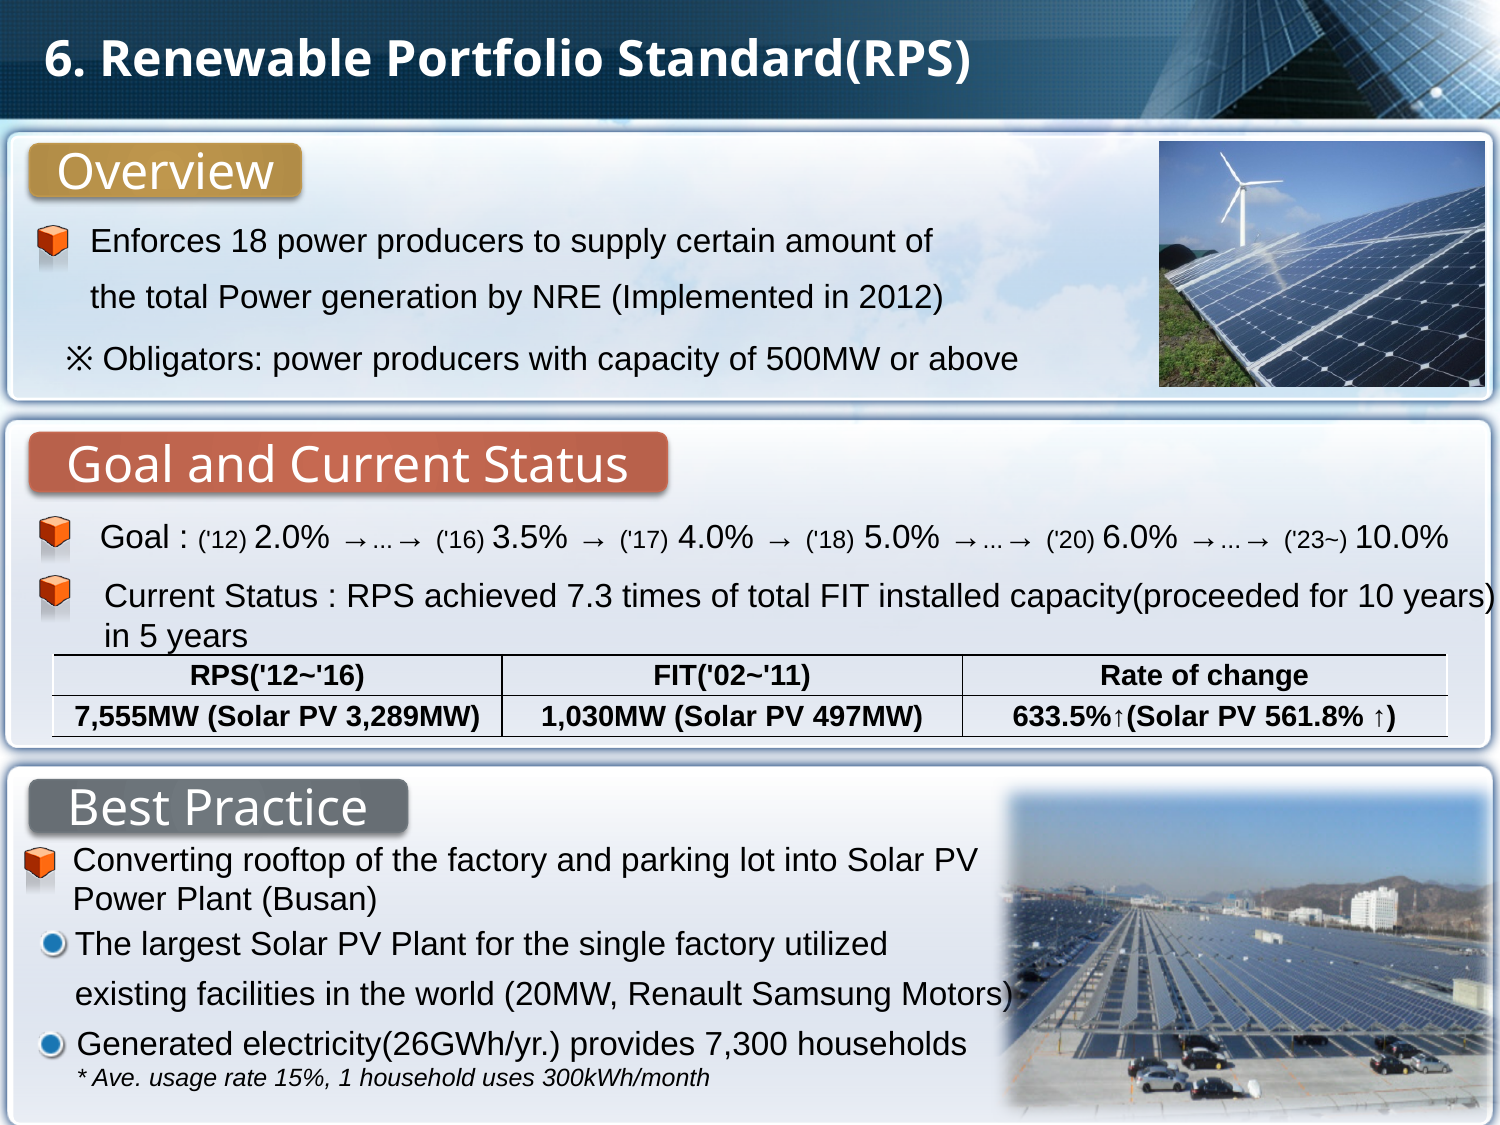

6. Renewable Portfolio Standard(RPS)
Overview
Enforces 18 power producers to supply certain amount of
the total Power generation by NRE (Implemented in 2012)
※ Obligators: power producers with capacity of 500MW or above
Goal and Current Status
Goal : ('12) 2.0% →...→ ('16) 3.5% → ('17) 4.0% → ('18) 5.0% →...→ ('20) 6.0% →...→ ('23~) 10.0%
Current Status : RPS achieved 7.3 times of total FIT installed capacity(proceeded for 10 years)
in 5 years
| RPS('12~'16) | FIT('02~'11) | Rate of change |
| --- | --- | --- |
| 7,555MW (Solar PV 3,289MW) | 1,030MW (Solar PV 497MW) | 633.5%↑(Solar PV 561.8% ↑) |
Best Practice
Converting rooftop of the factory and parking lot into Solar PV
Power Plant (Busan)
The largest Solar PV Plant for the single factory utilized
existing facilities in the world (20MW, Renault Samsung Motors)
Generated electricity(26GWh/yr.) provides 7,300 households
* Ave. usage rate 15%, 1 household uses 300kWh/month